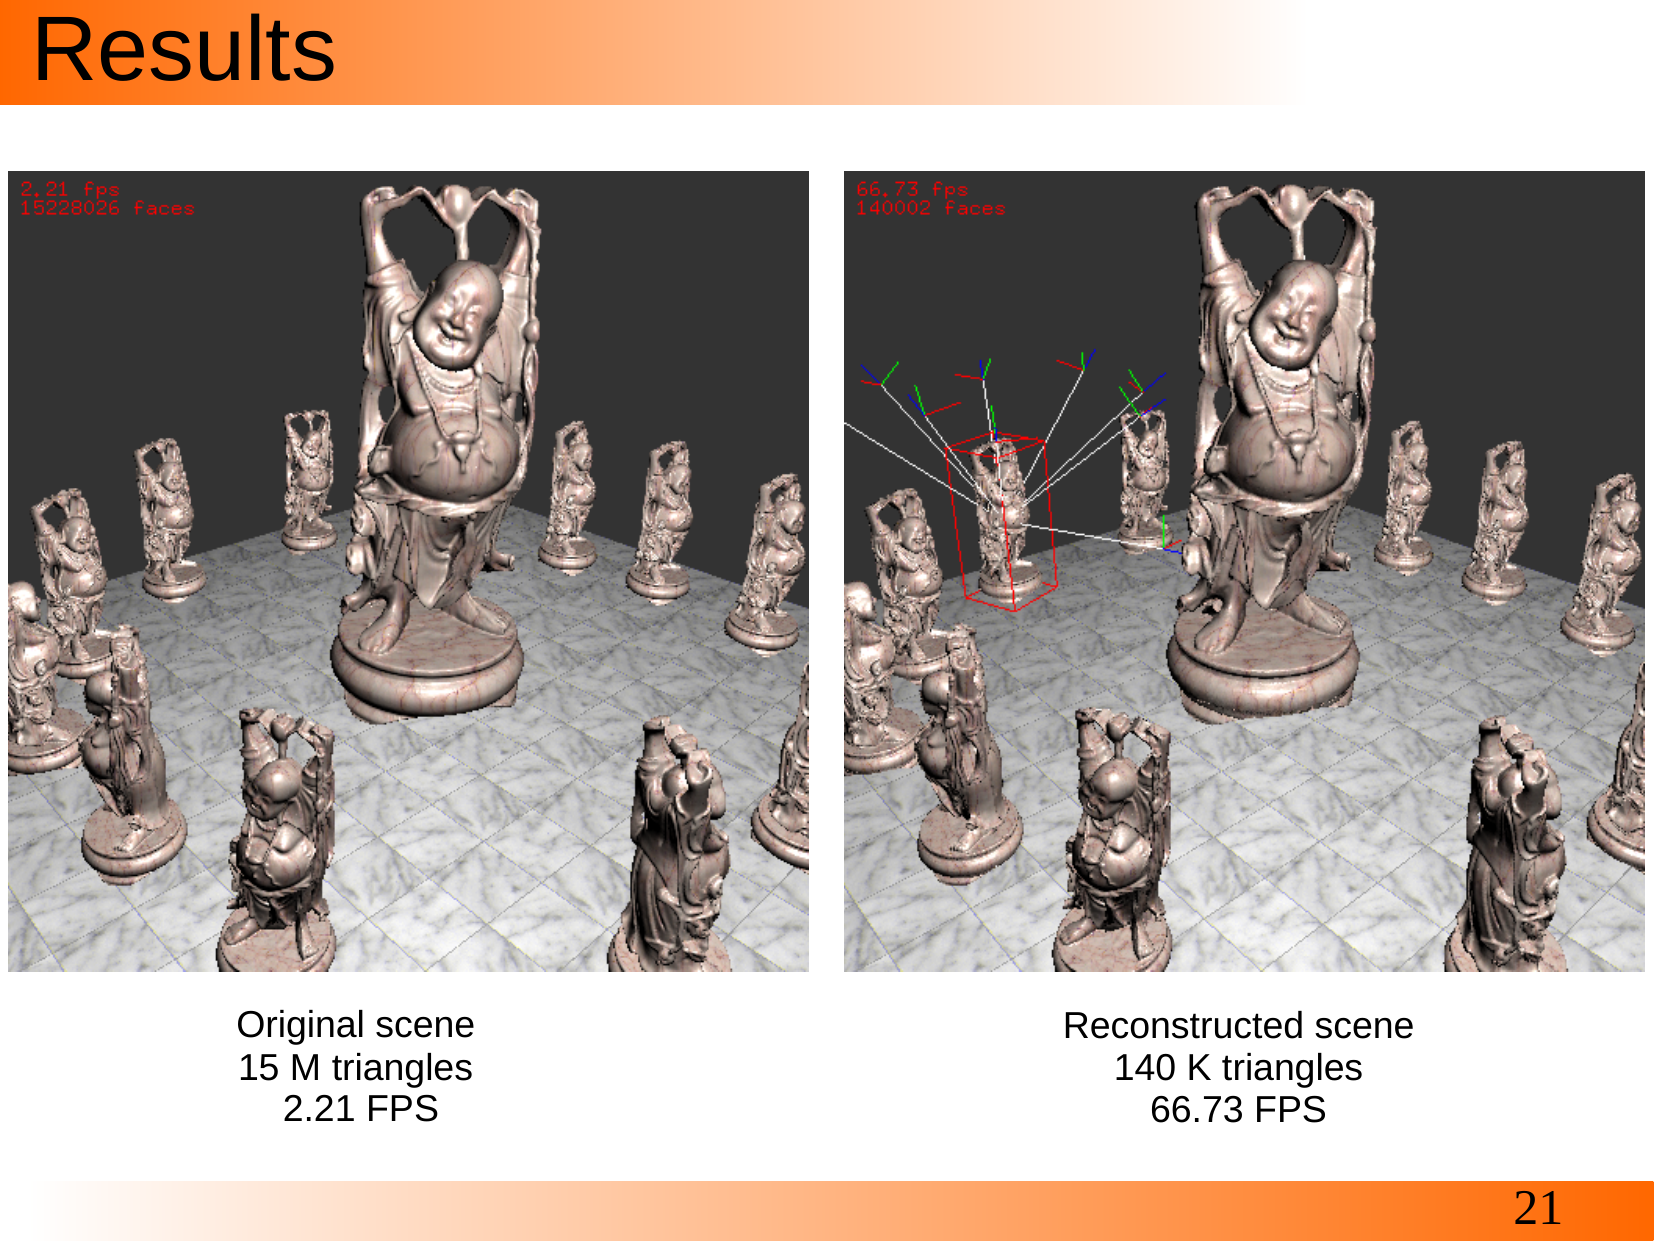

# Results
Original scene
15 M triangles
2.21 FPS
Reconstructed scene
140 K triangles
66.73 FPS